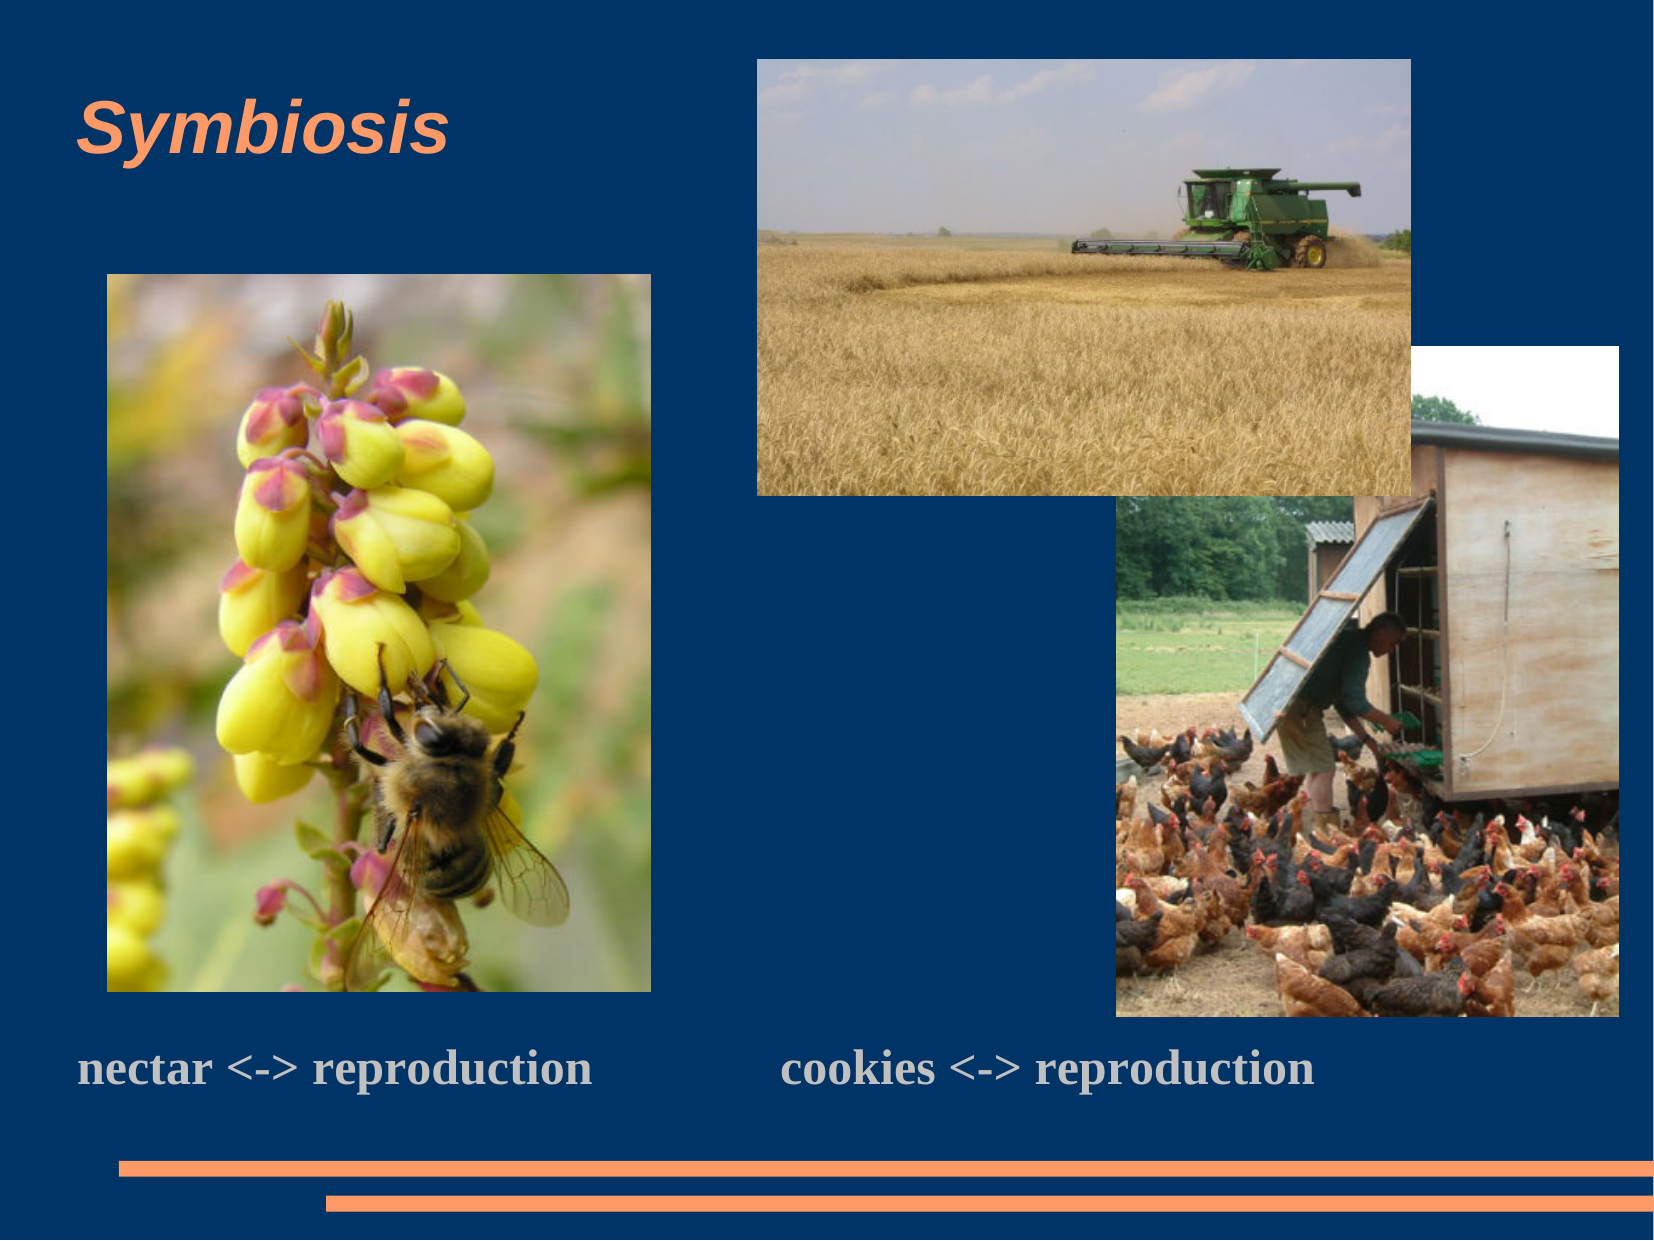

# Symbiosis
 nectar <-> reproduction cookies <-> reproduction